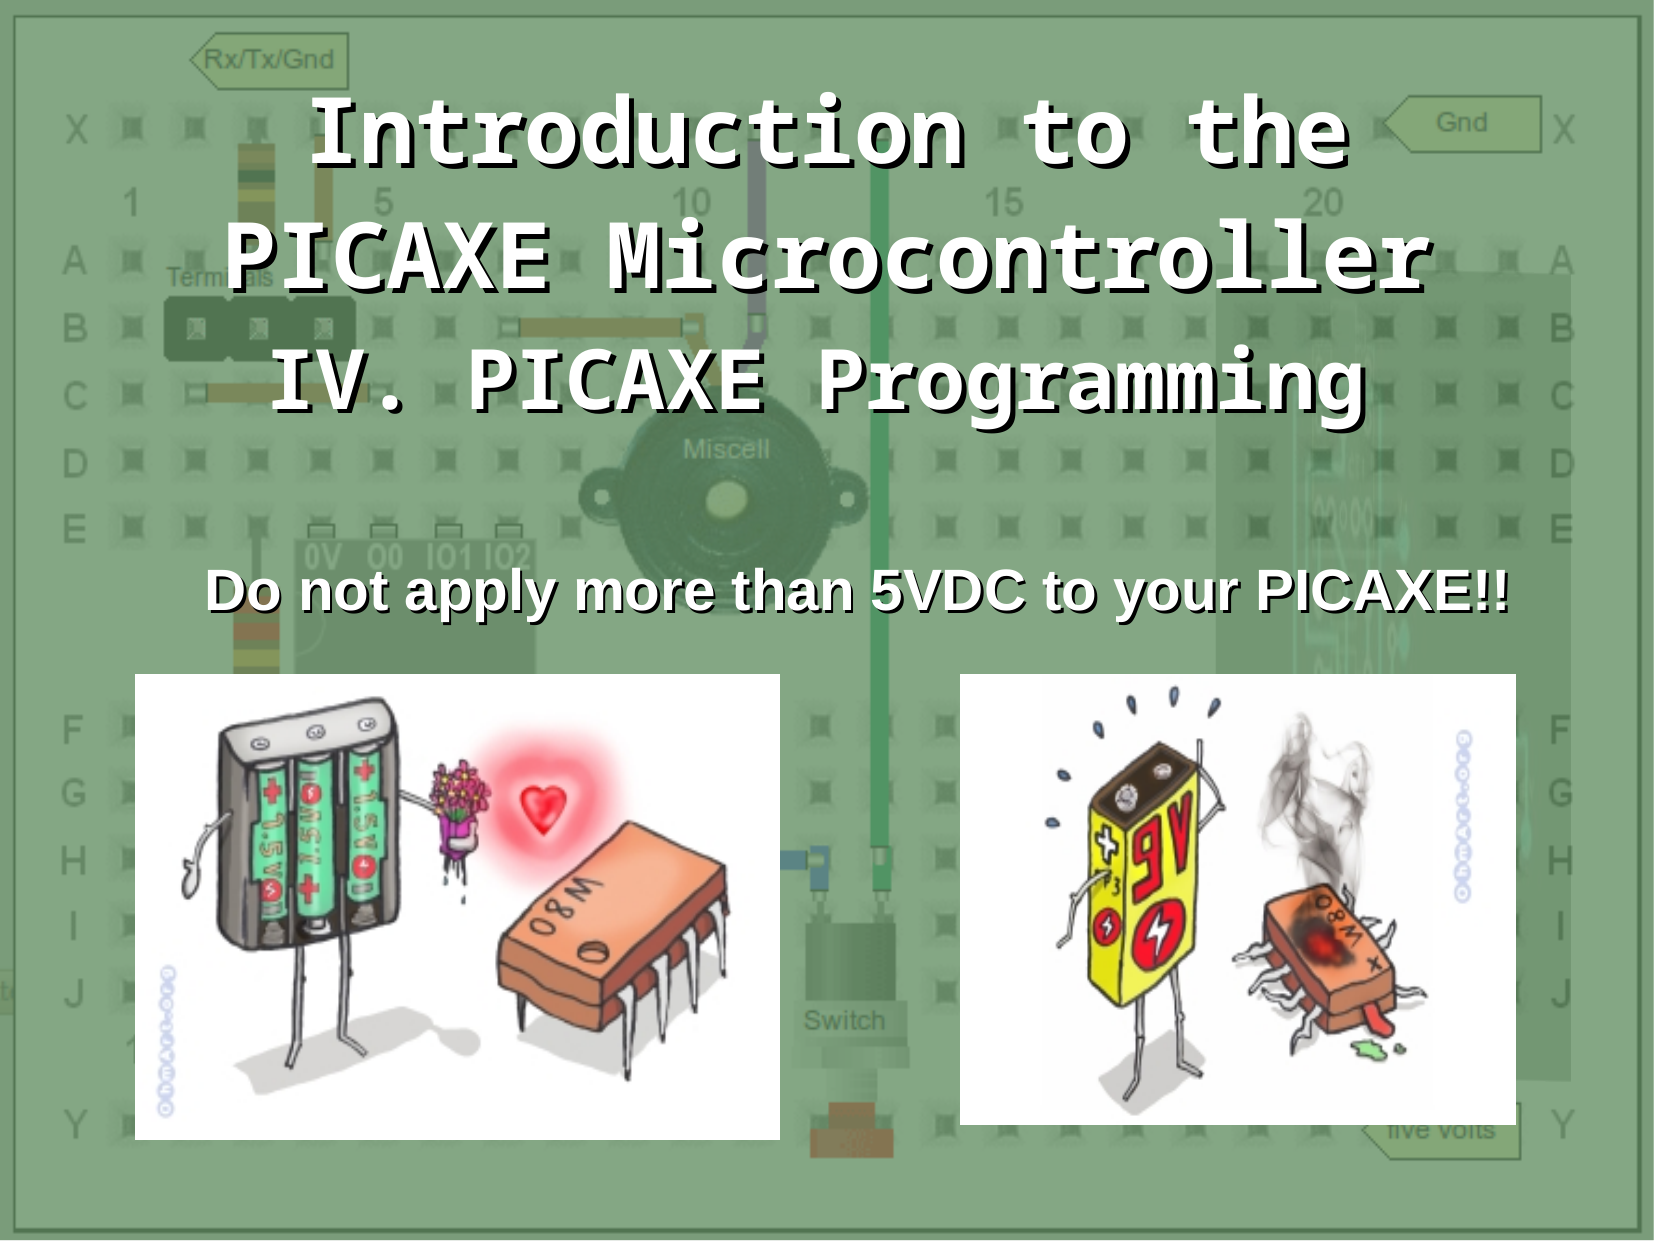

# Introduction to the PICAXE Microcontroller
IV. PICAXE Programming
Do not apply more than 5VDC to your PICAXE!!